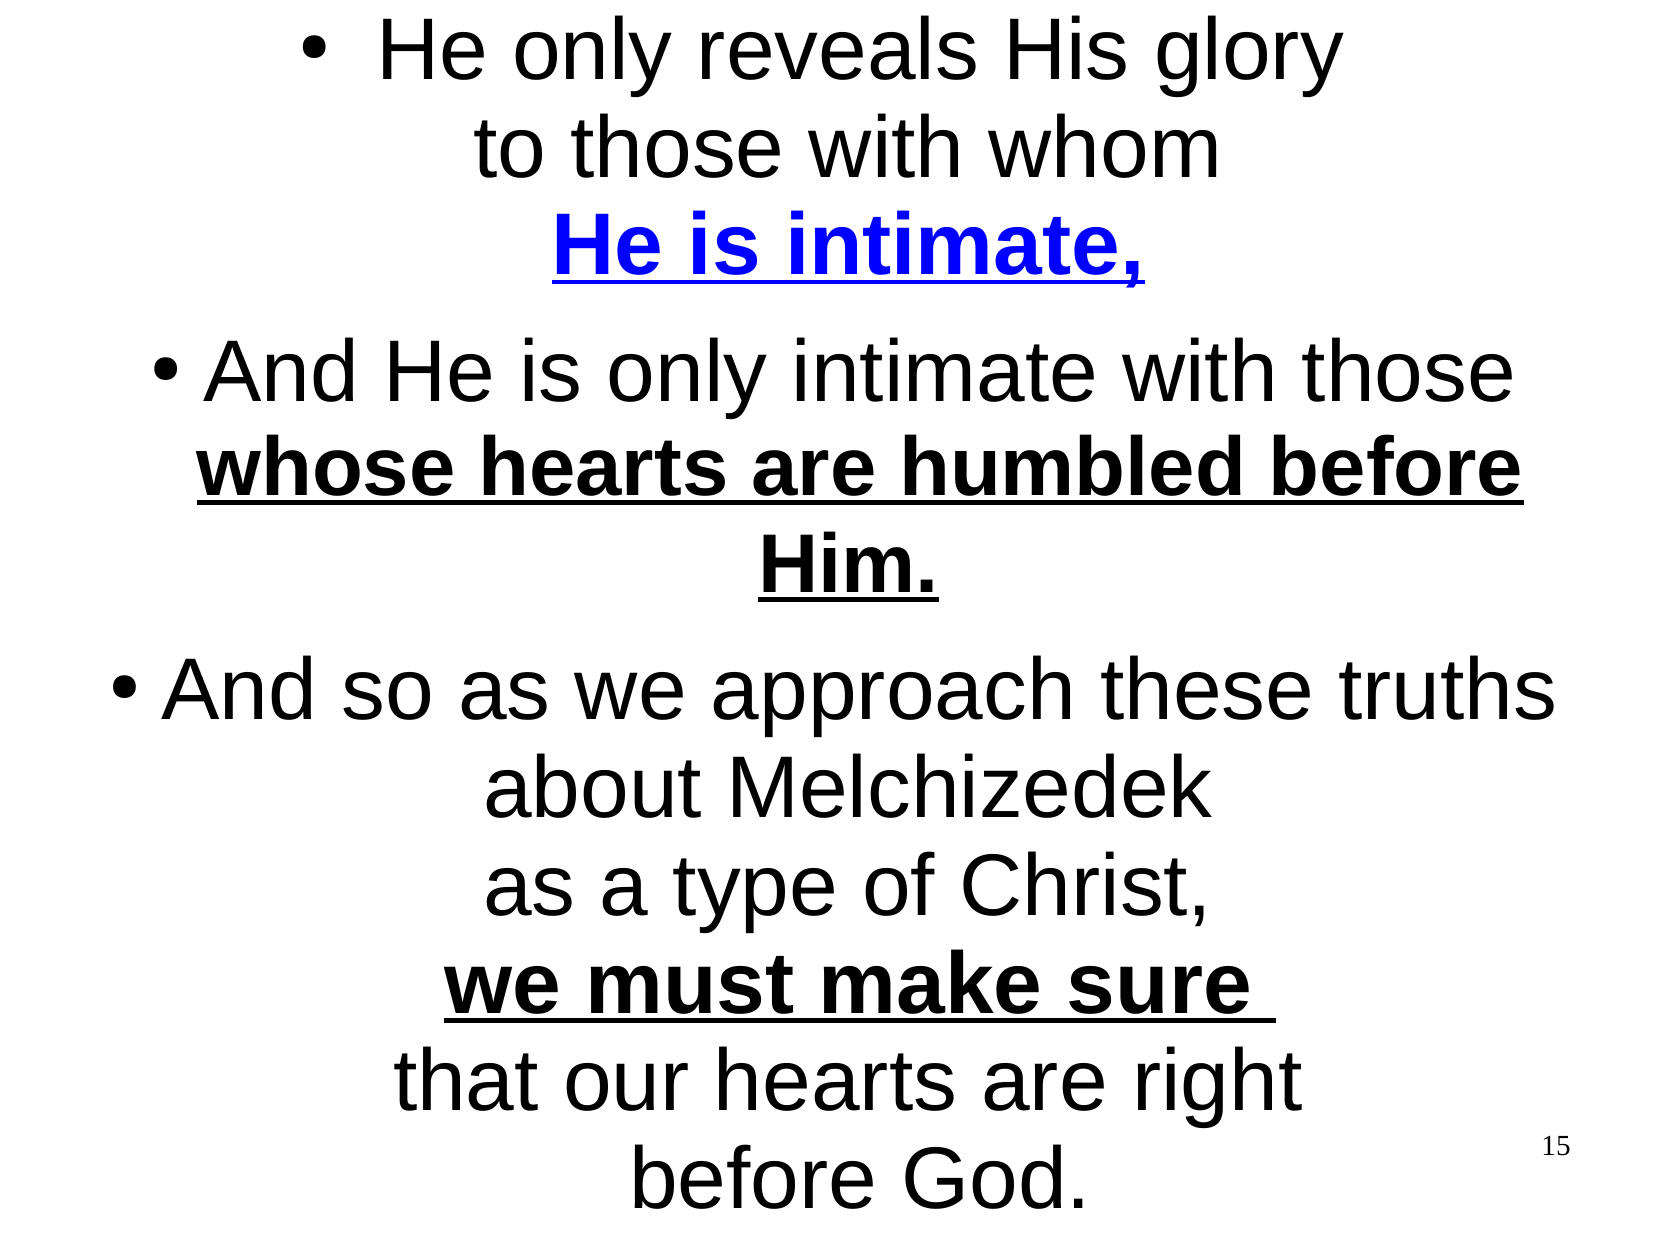

# He only reveals His glory to those with whom He is intimate,
And He is only intimate with those whose hearts are humbled before Him.
And so as we approach these truths about Melchizedek
as a type of Christ,
we must make sure
that our hearts are right
before God.
15